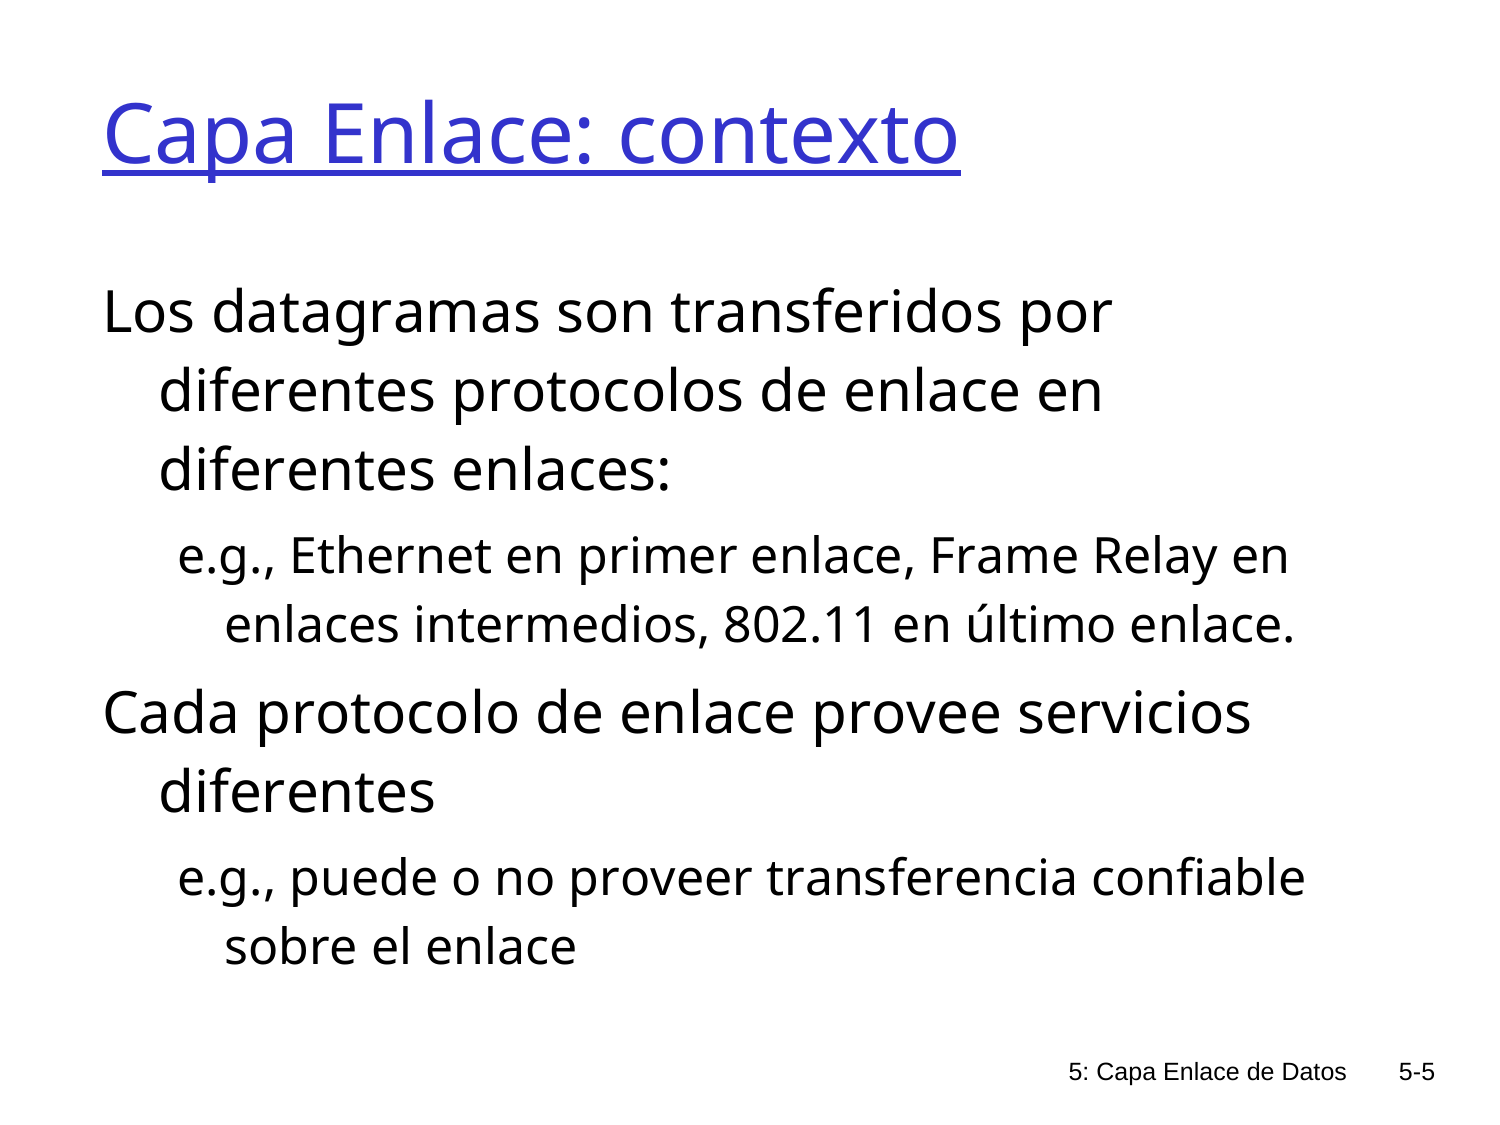

# Capa Enlace: contexto
Los datagramas son transferidos por diferentes protocolos de enlace en diferentes enlaces:
e.g., Ethernet en primer enlace, Frame Relay en enlaces intermedios, 802.11 en último enlace.
Cada protocolo de enlace provee servicios diferentes
e.g., puede o no proveer transferencia confiable sobre el enlace
5